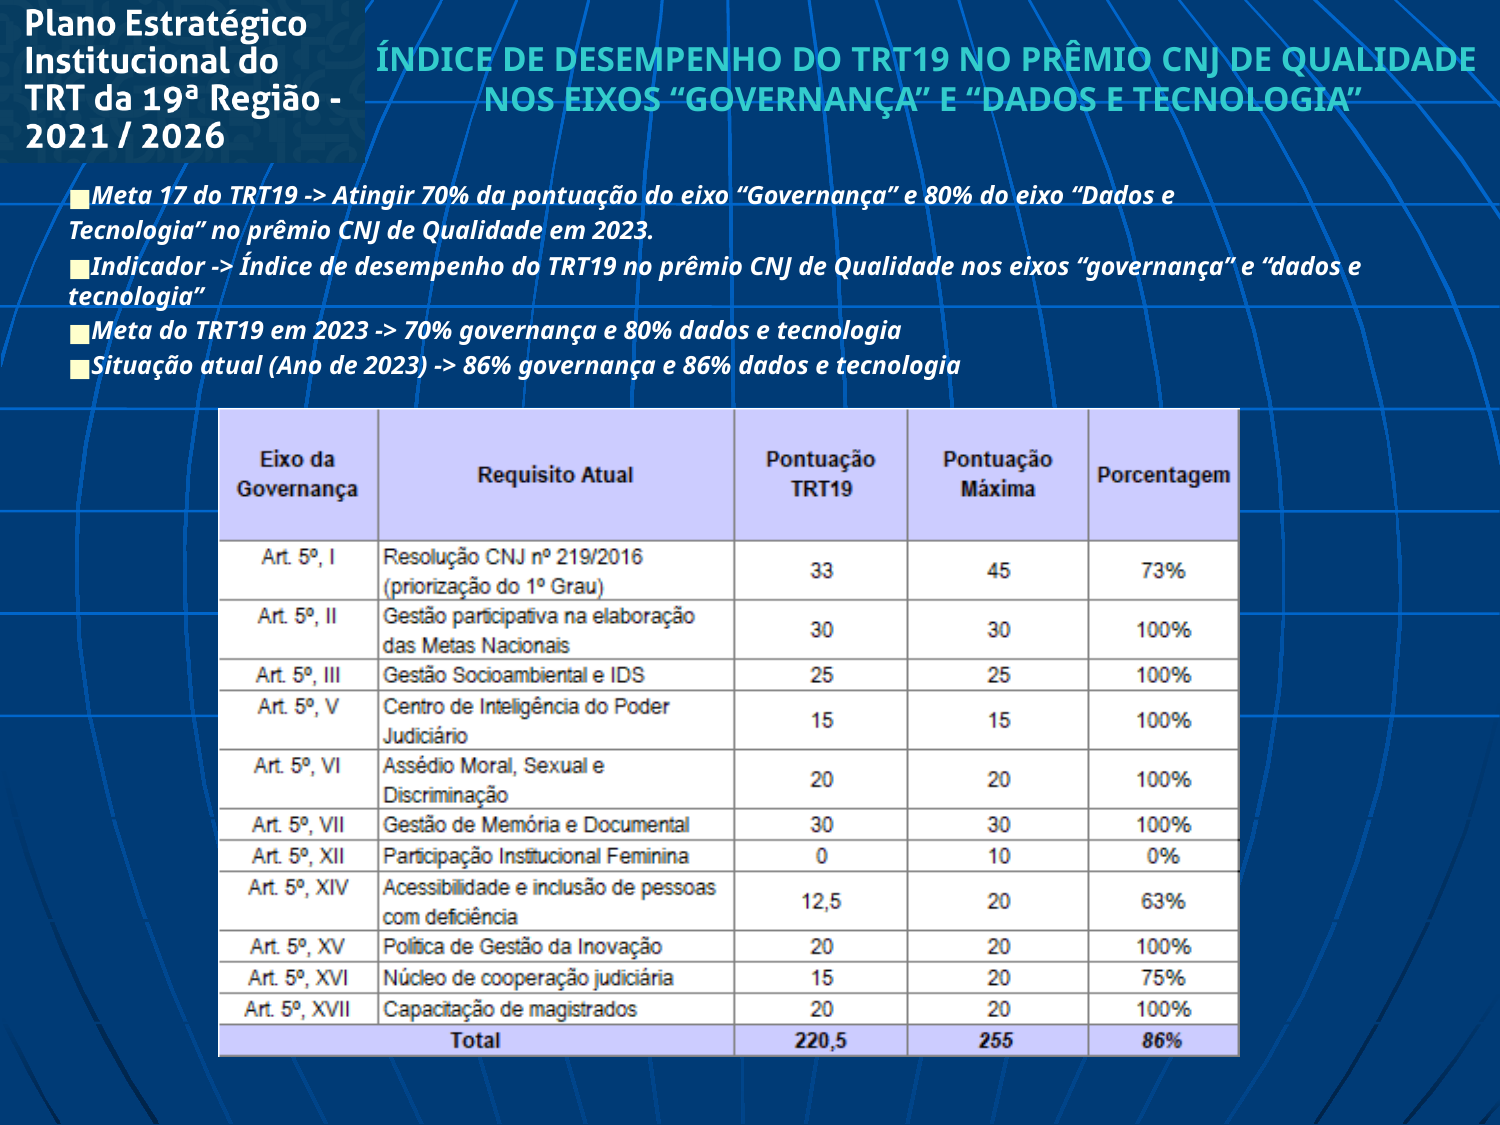

ÍNDICE DE DESEMPENHO DO TRT19 NO PRÊMIO CNJ DE QUALIDADE NOS EIXOS “GOVERNANÇA” E “DADOS E TECNOLOGIA”
Meta 17 do TRT19 -> Atingir 70% da pontuação do eixo “Governança” e 80% do eixo “Dados e
Tecnologia” no prêmio CNJ de Qualidade em 2023.
Indicador -> Índice de desempenho do TRT19 no prêmio CNJ de Qualidade nos eixos “governança” e “dados e tecnologia”
Meta do TRT19 em 2023 -> 70% governança e 80% dados e tecnologia
Situação atual (Ano de 2023) -> 86% governança e 86% dados e tecnologia